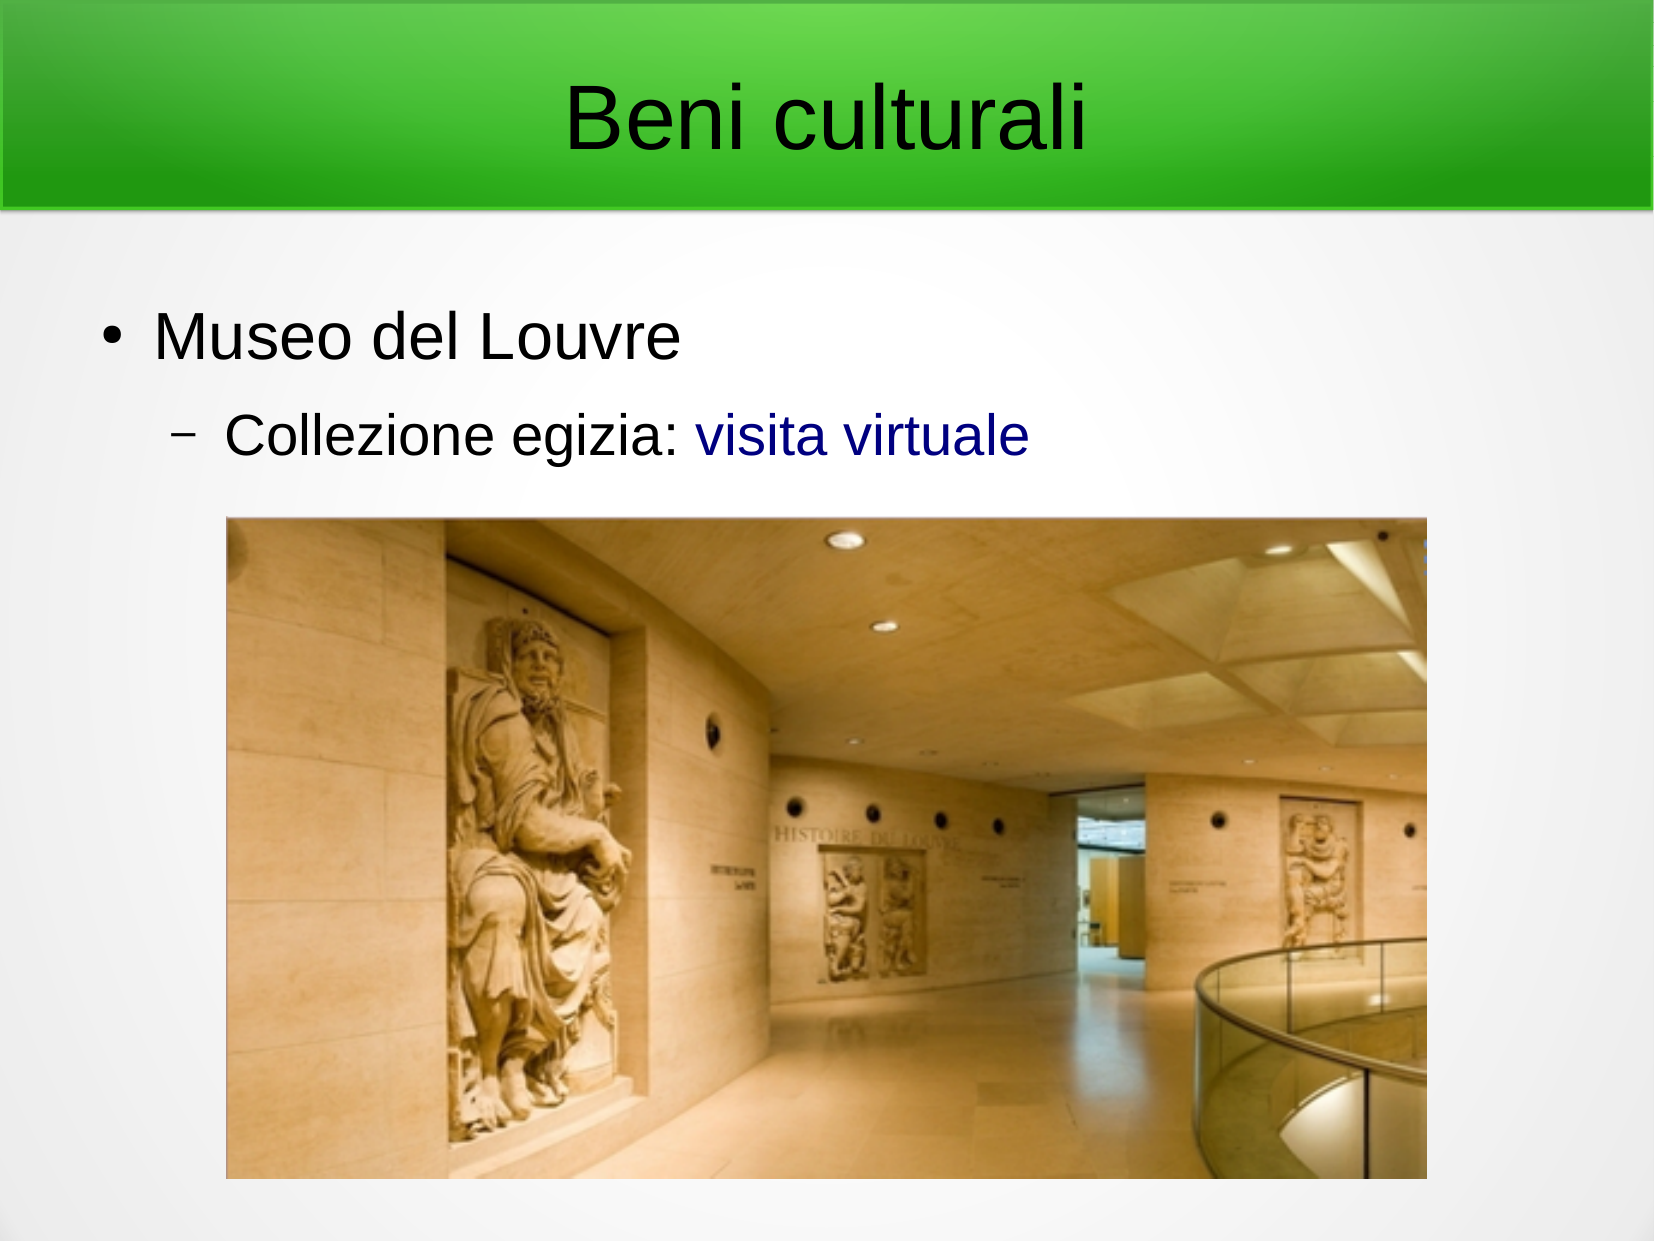

# Beni culturali
Museo del Louvre
Collezione egizia: visita virtuale